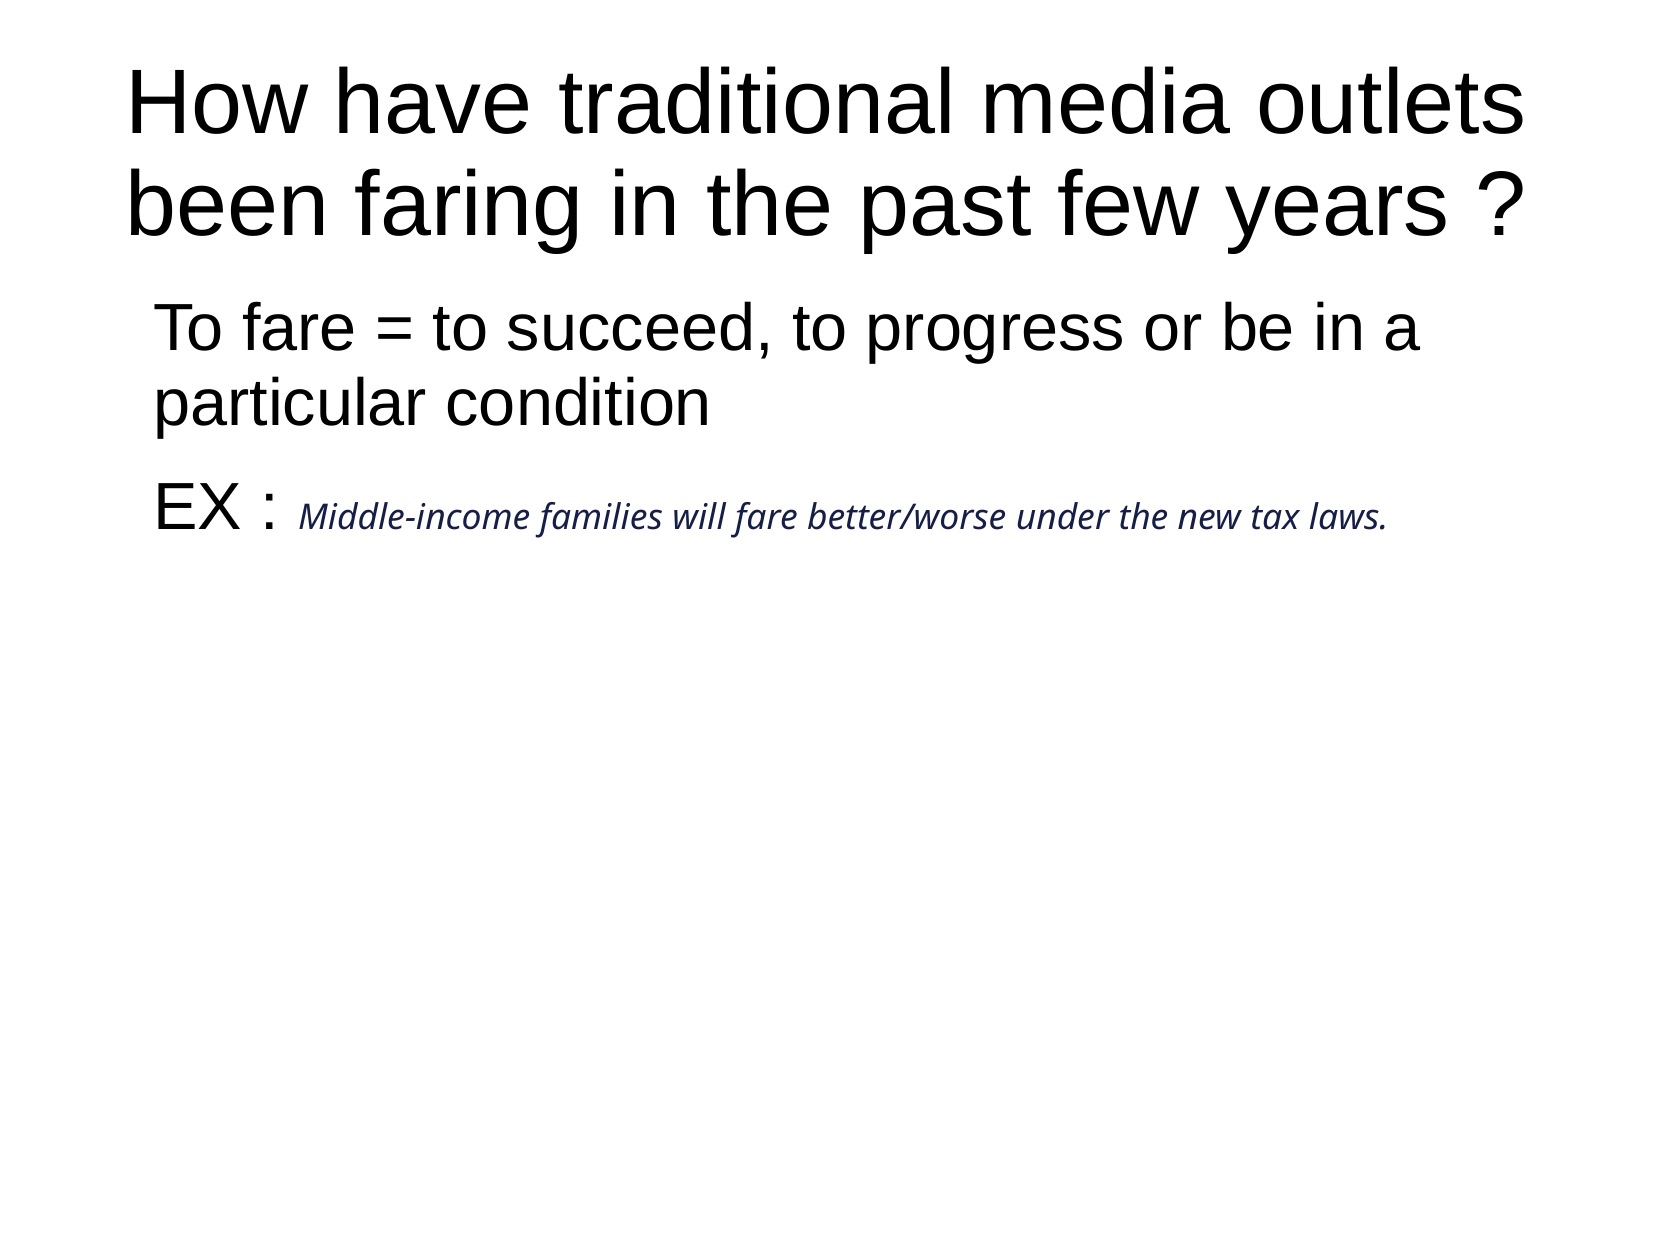

# How have traditional media outlets been faring in the past few years ?
To fare = to succeed, to progress or be in a particular condition
EX : Middle-income families will fare better/worse under the new tax laws.